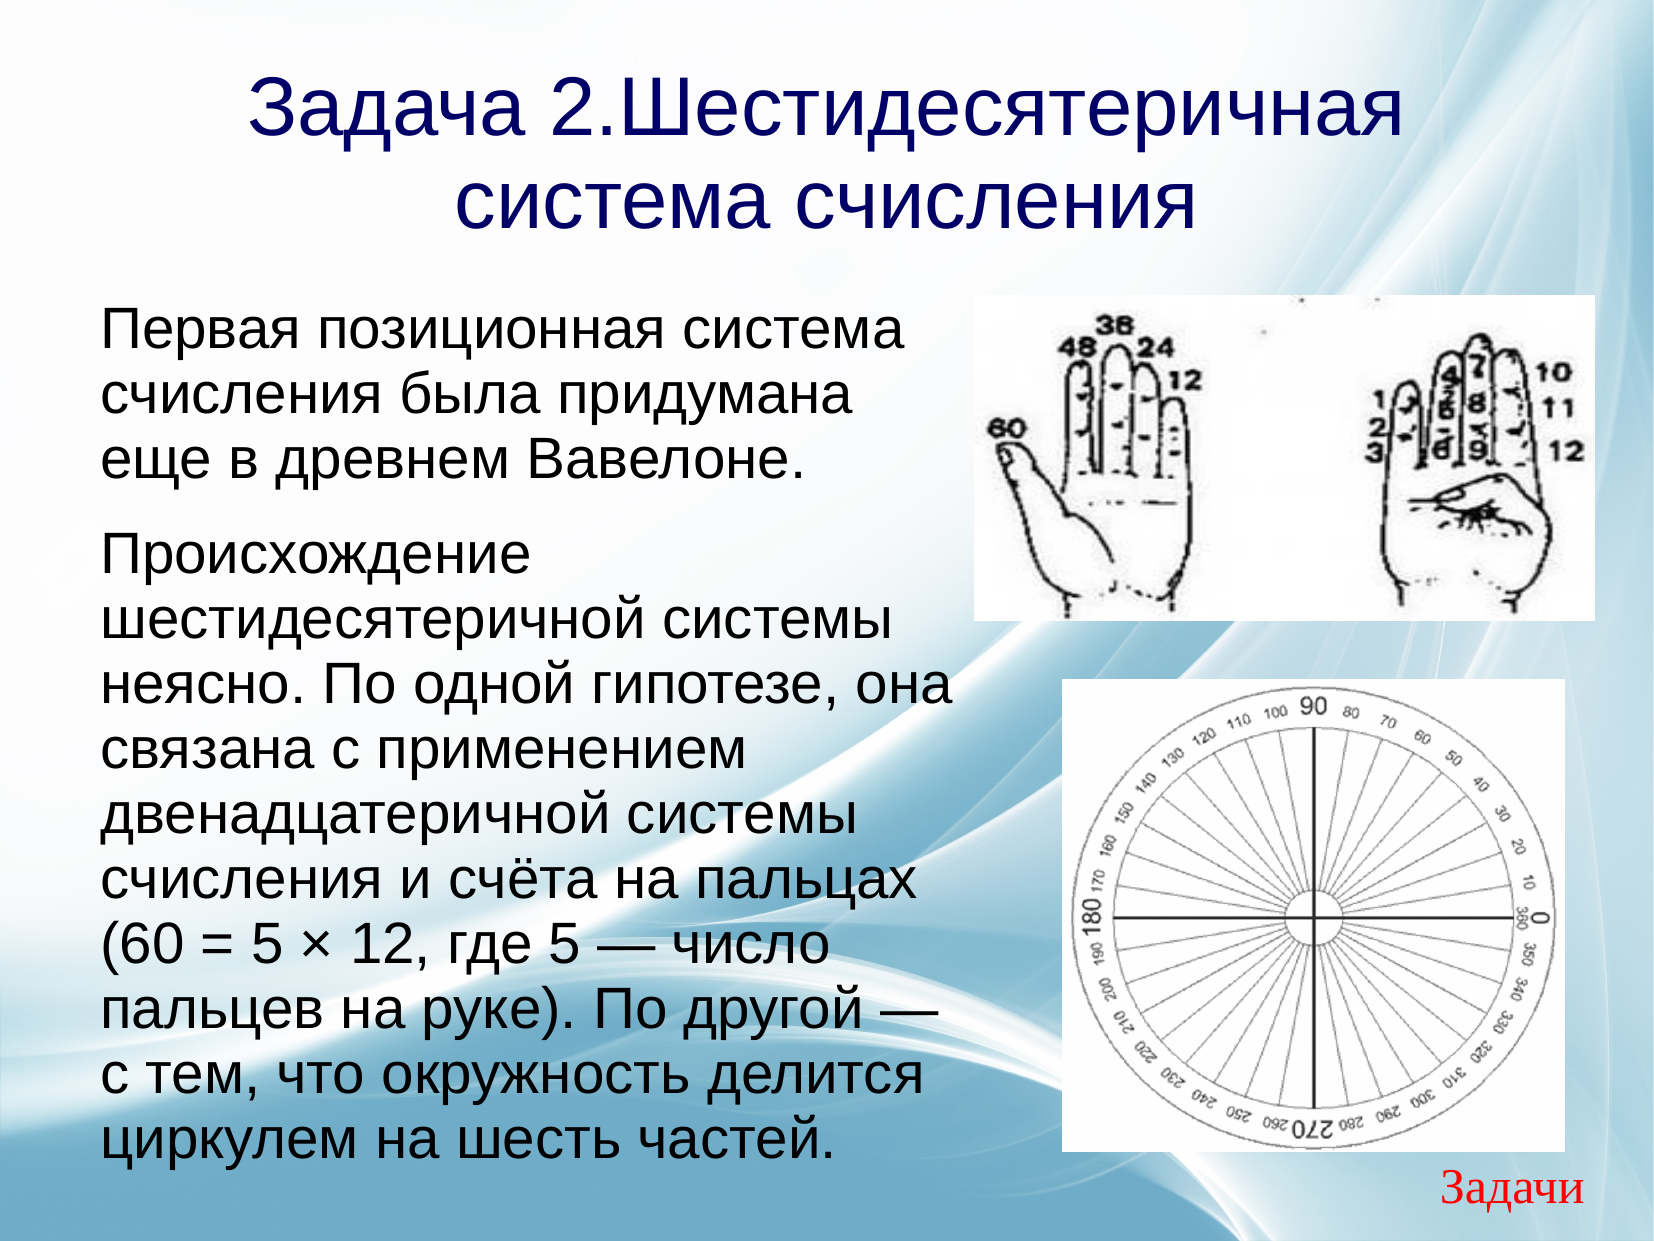

# Задача 2.Шестидесятеричная система счисления
Первая позиционная система счисления была придумана еще в древнем Вавелоне.
Происхождение шестидесятеричной системы неясно. По одной гипотезе, она связана с применением двенадцатеричной системы счисления и счёта на пальцах (60 = 5 × 12, где 5 — число пальцев на руке). По другой — с тем, что окружность делится циркулем на шесть частей.
.
Задачи